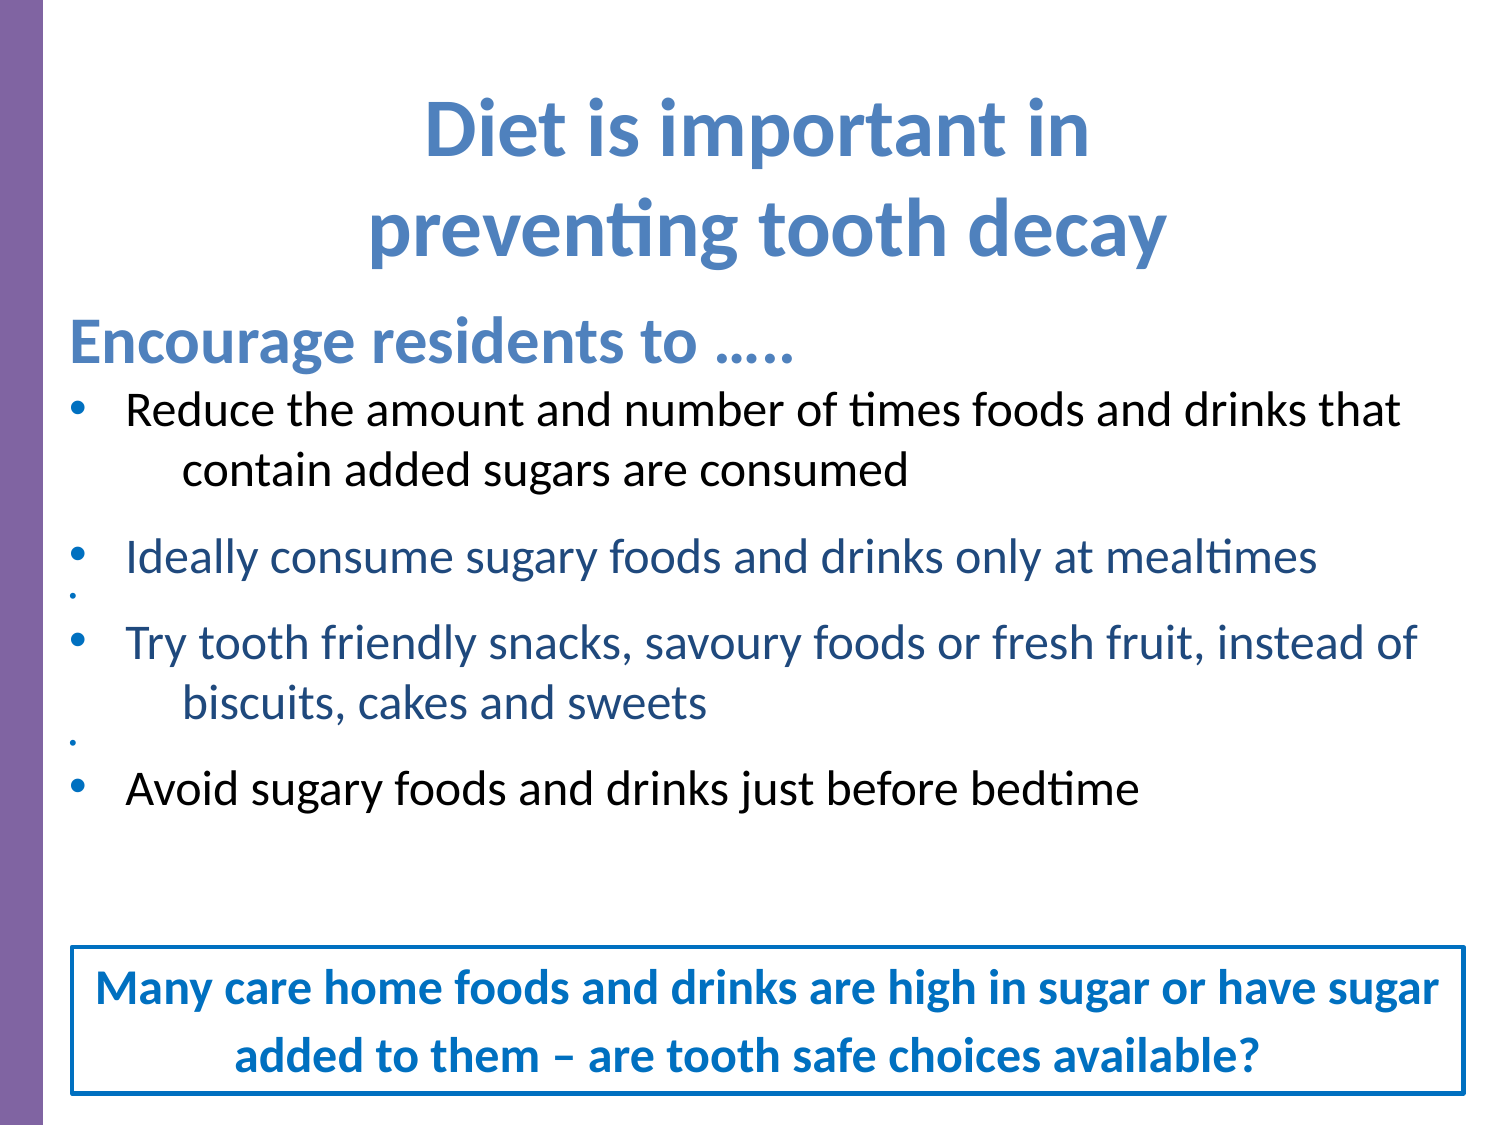

# Diet is important in preventing tooth decay
Encourage residents to …..
Reduce the amount and number of times foods and drinks that contain added sugars are consumed
Ideally consume sugary foods and drinks only at mealtimes
Try tooth friendly snacks, savoury foods or fresh fruit, instead of biscuits, cakes and sweets
Avoid sugary foods and drinks just before bedtime
Many care home foods and drinks are high in sugar or have sugar added to them – are tooth safe choices available?